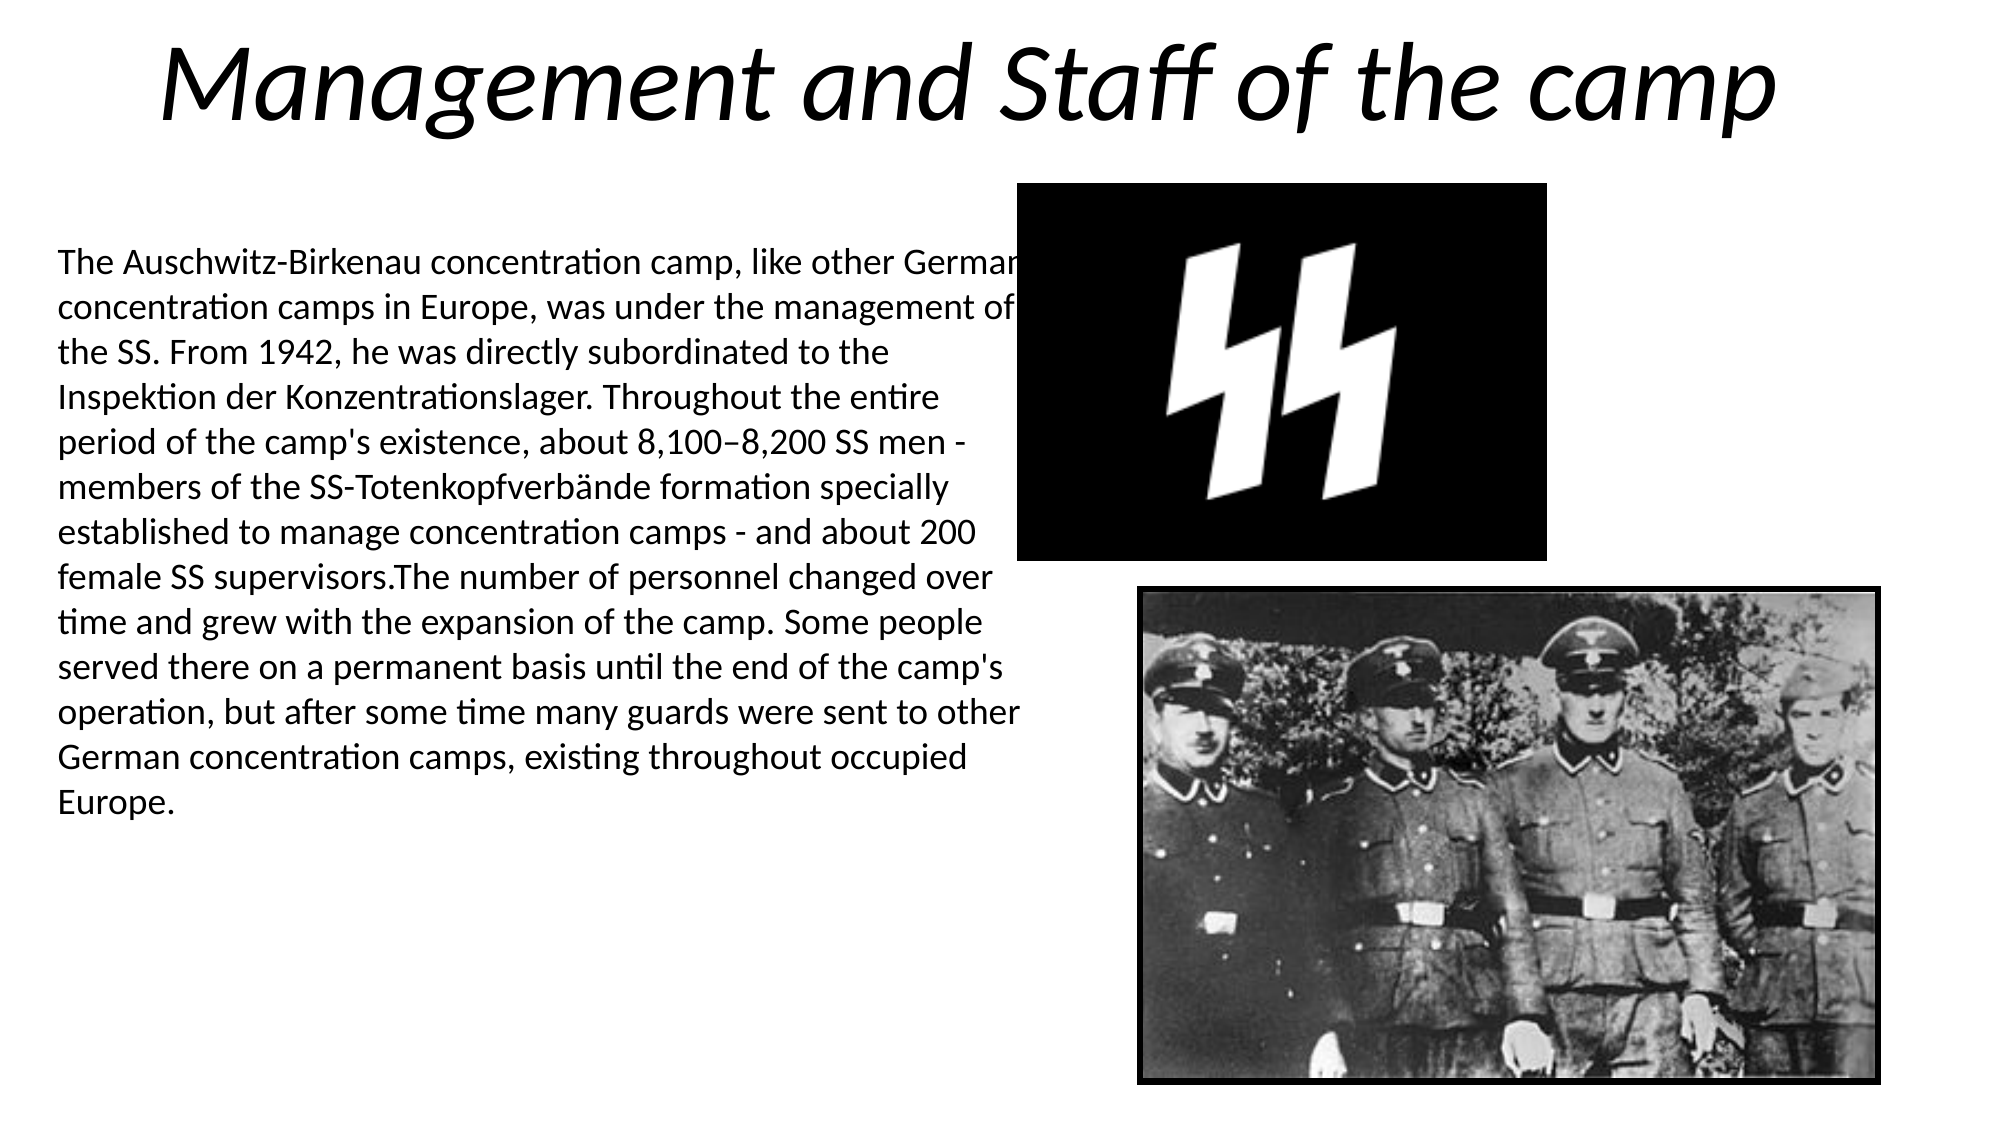

Management and Staff of the camp
The Auschwitz-Birkenau concentration camp, like other German concentration camps in Europe, was under the management of the SS. From 1942, he was directly subordinated to the Inspektion der Konzentrationslager. Throughout the entire period of the camp's existence, about 8,100–8,200 SS men - members of the SS-Totenkopfverbände formation specially established to manage concentration camps - and about 200 female SS supervisors.The number of personnel changed over time and grew with the expansion of the camp. Some people served there on a permanent basis until the end of the camp's operation, but after some time many guards were sent to other German concentration camps, existing throughout occupied Europe.